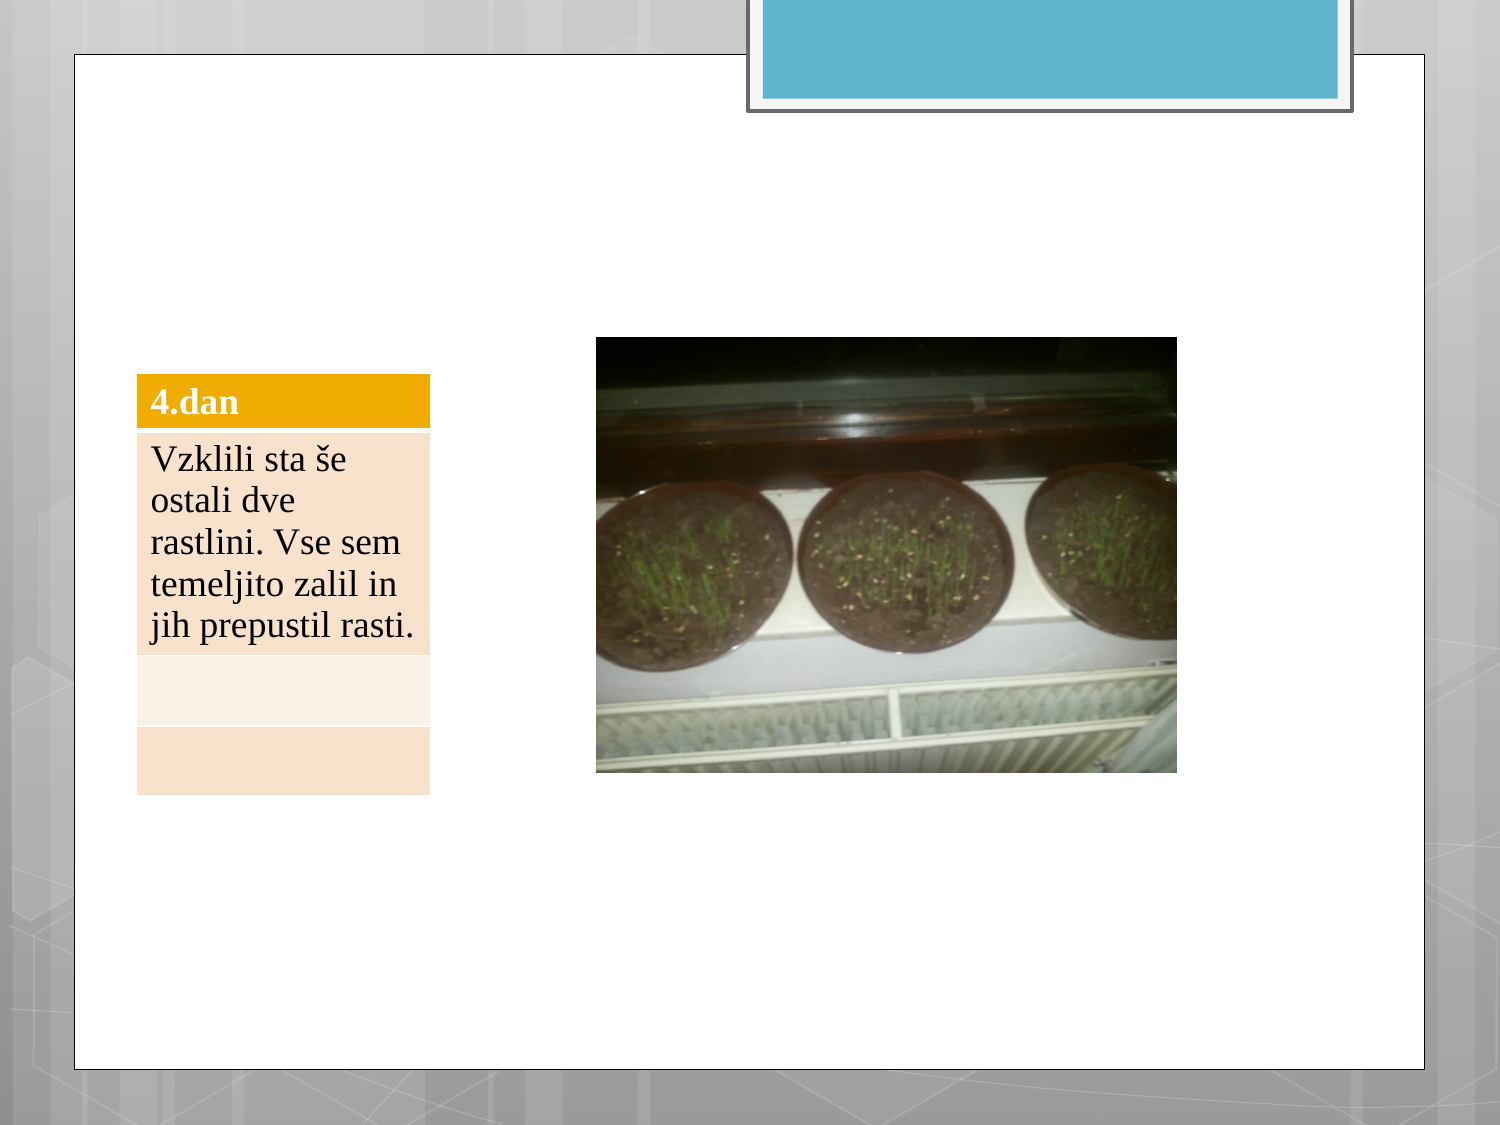

| 4.dan |
| --- |
| Vzklili sta še ostali dve rastlini. Vse sem temeljito zalil in jih prepustil rasti. |
| |
| |